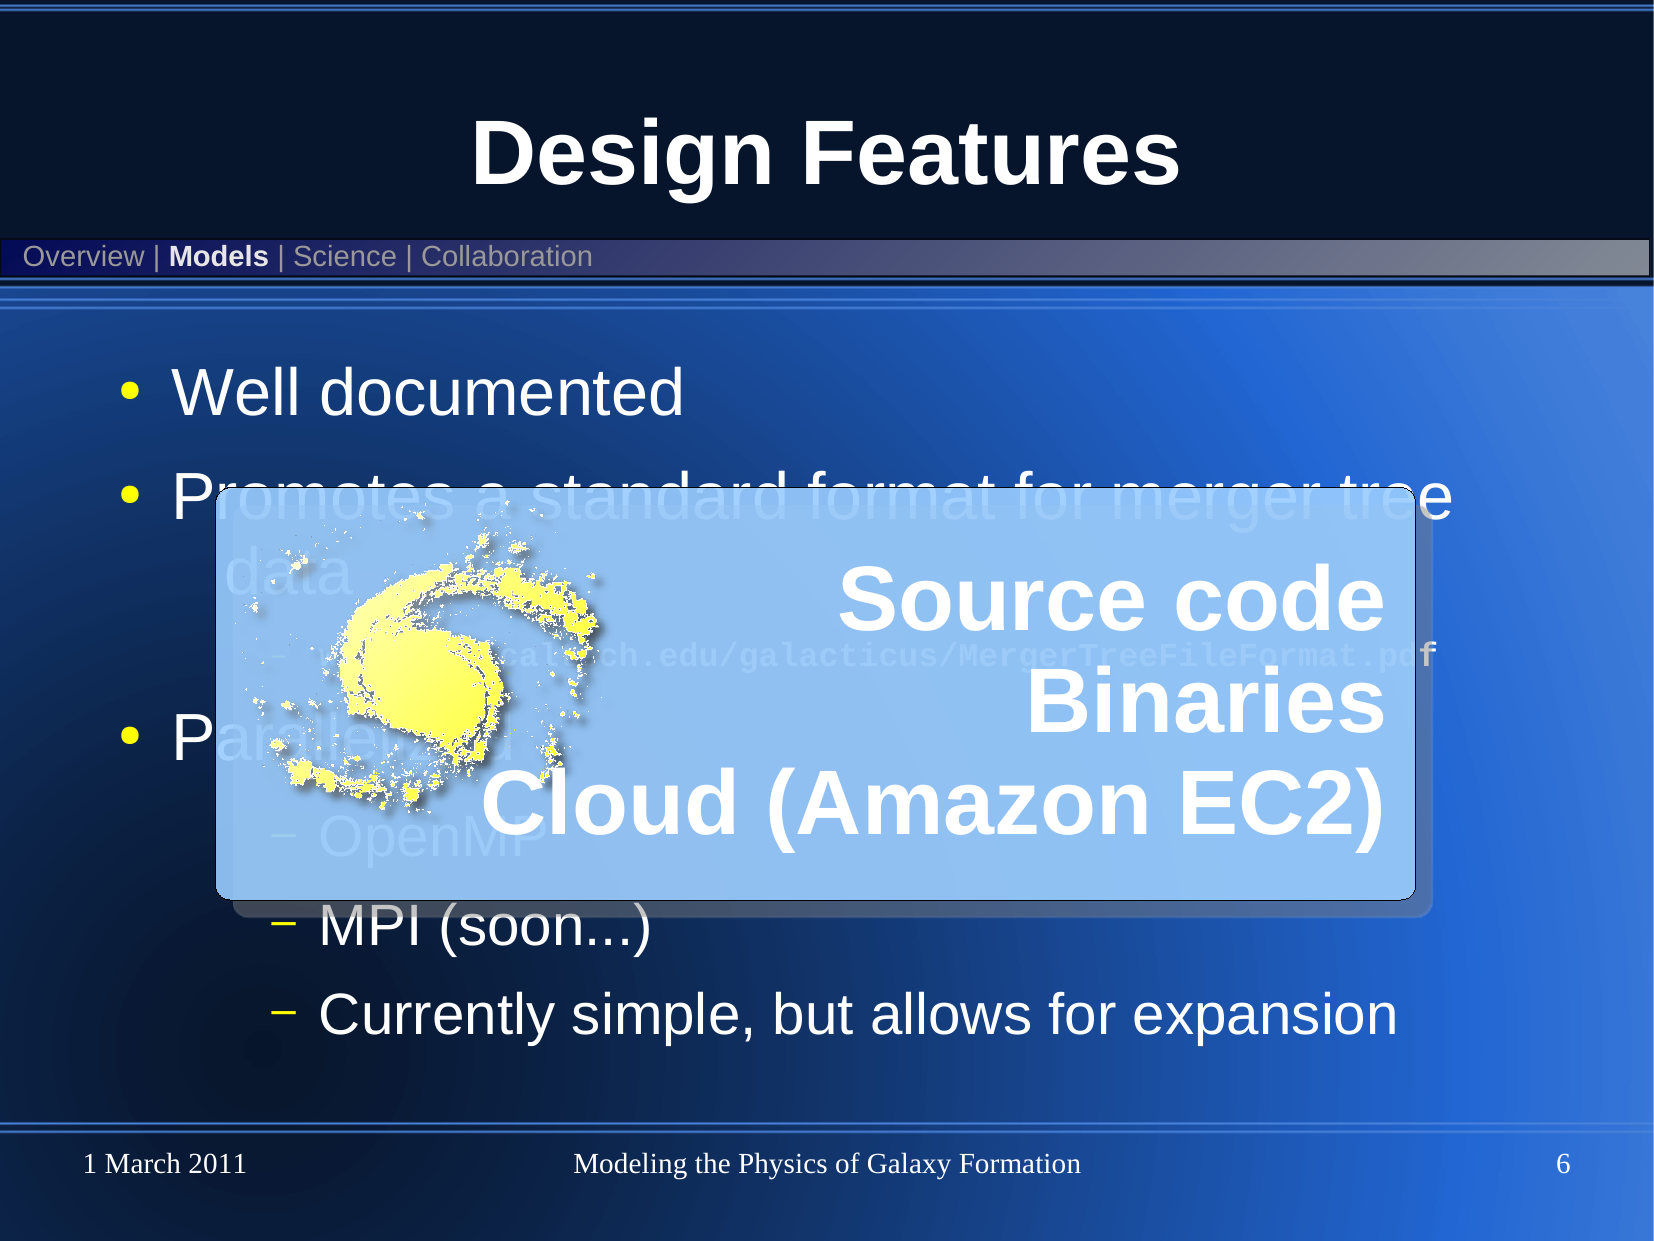

# Design Features
Overview | Models | Science | Collaboration
Well documented
Promotes a standard format for merger tree data
www.ctcp.caltech.edu/galacticus/MergerTreeFileFormat.pdf
Parallelized
OpenMP
MPI (soon...)
Currently simple, but allows for expansion
Source code
Binaries
Cloud (Amazon EC2)
1 March 2011
Modeling the Physics of Galaxy Formation
6